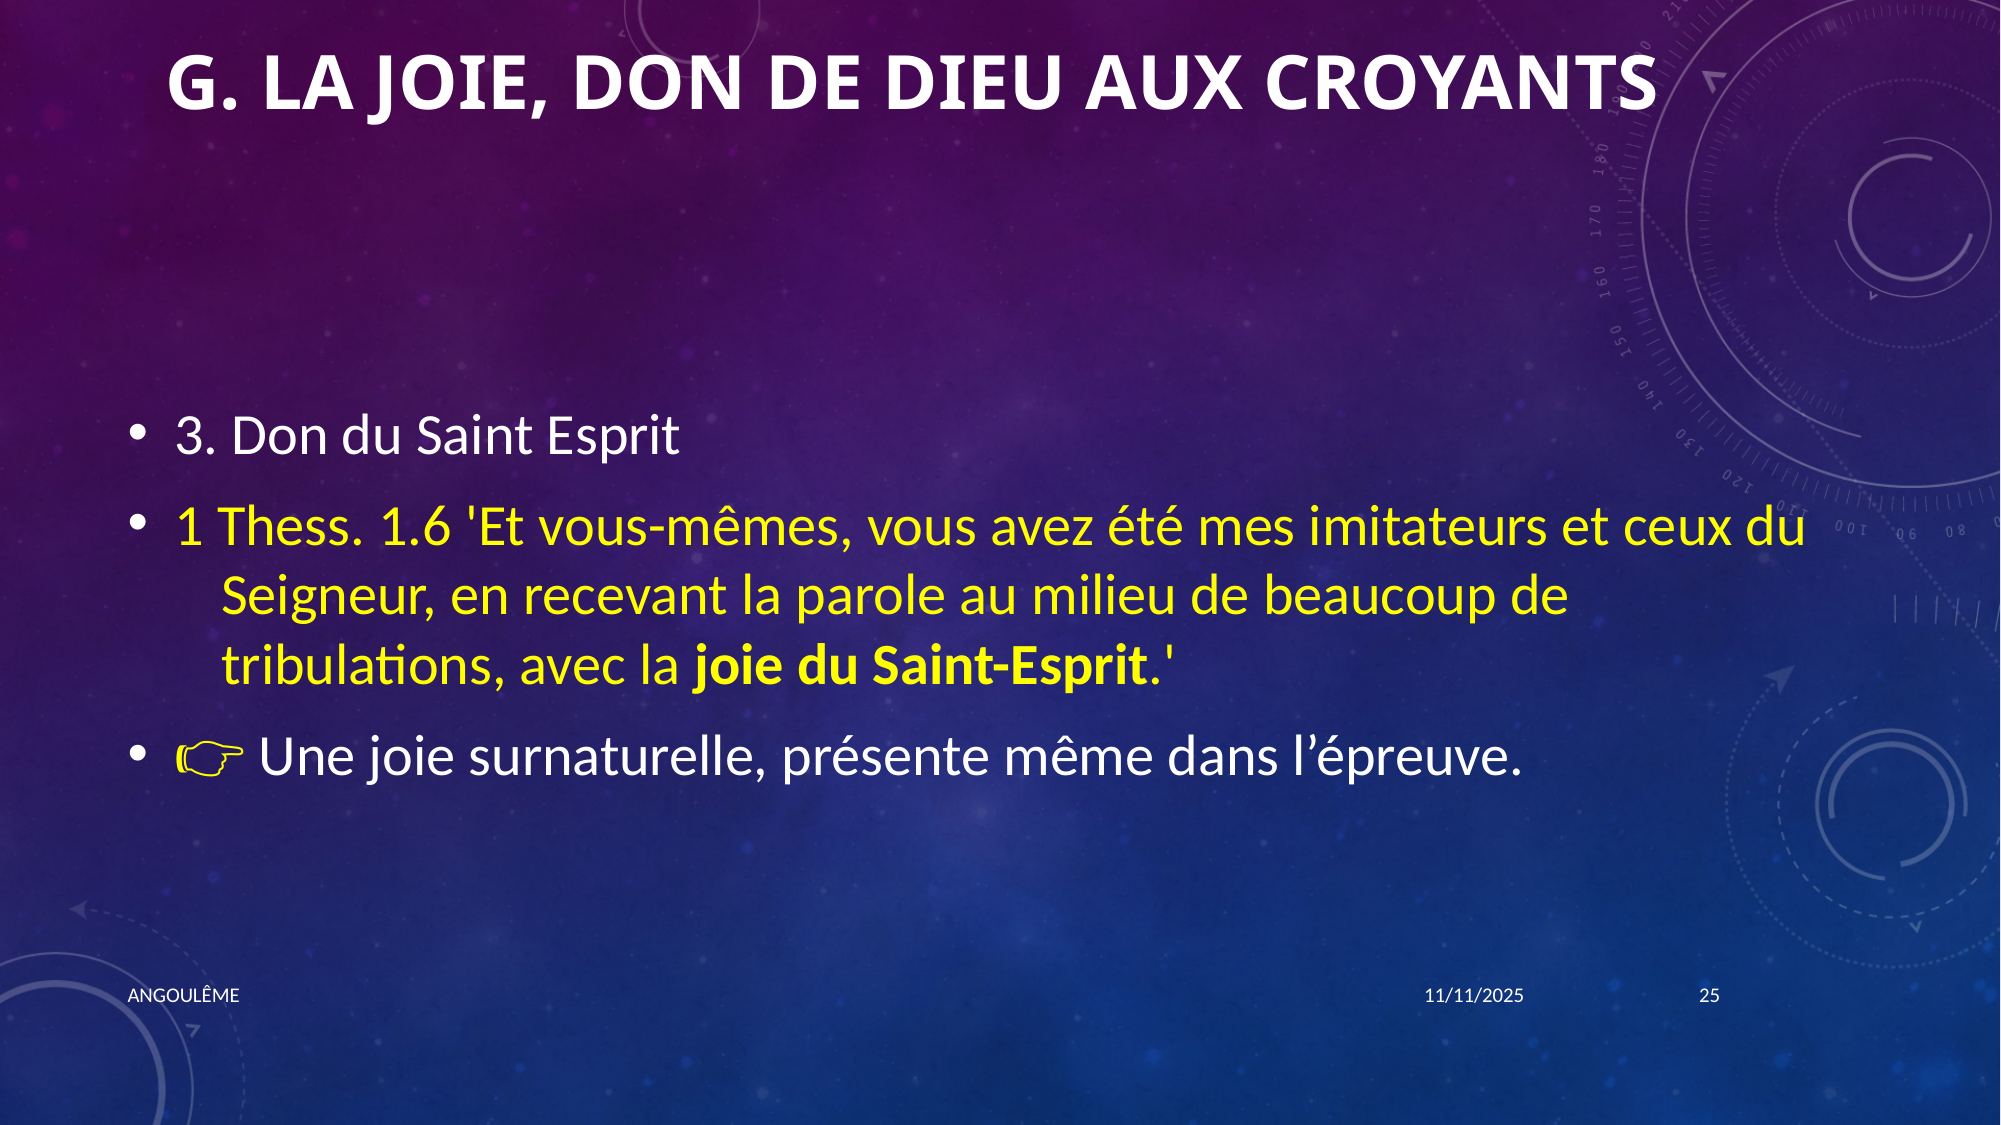

# G. La joie, don de Dieu aux CROYANTs
3. Don du Saint Esprit
1 Thess. 1.6 'Et vous-mêmes, vous avez été mes imitateurs et ceux du Seigneur, en recevant la parole au milieu de beaucoup de tribulations, avec la joie du Saint-Esprit.'
👉 Une joie surnaturelle, présente même dans l’épreuve.
ANGOULÊME
11/11/2025